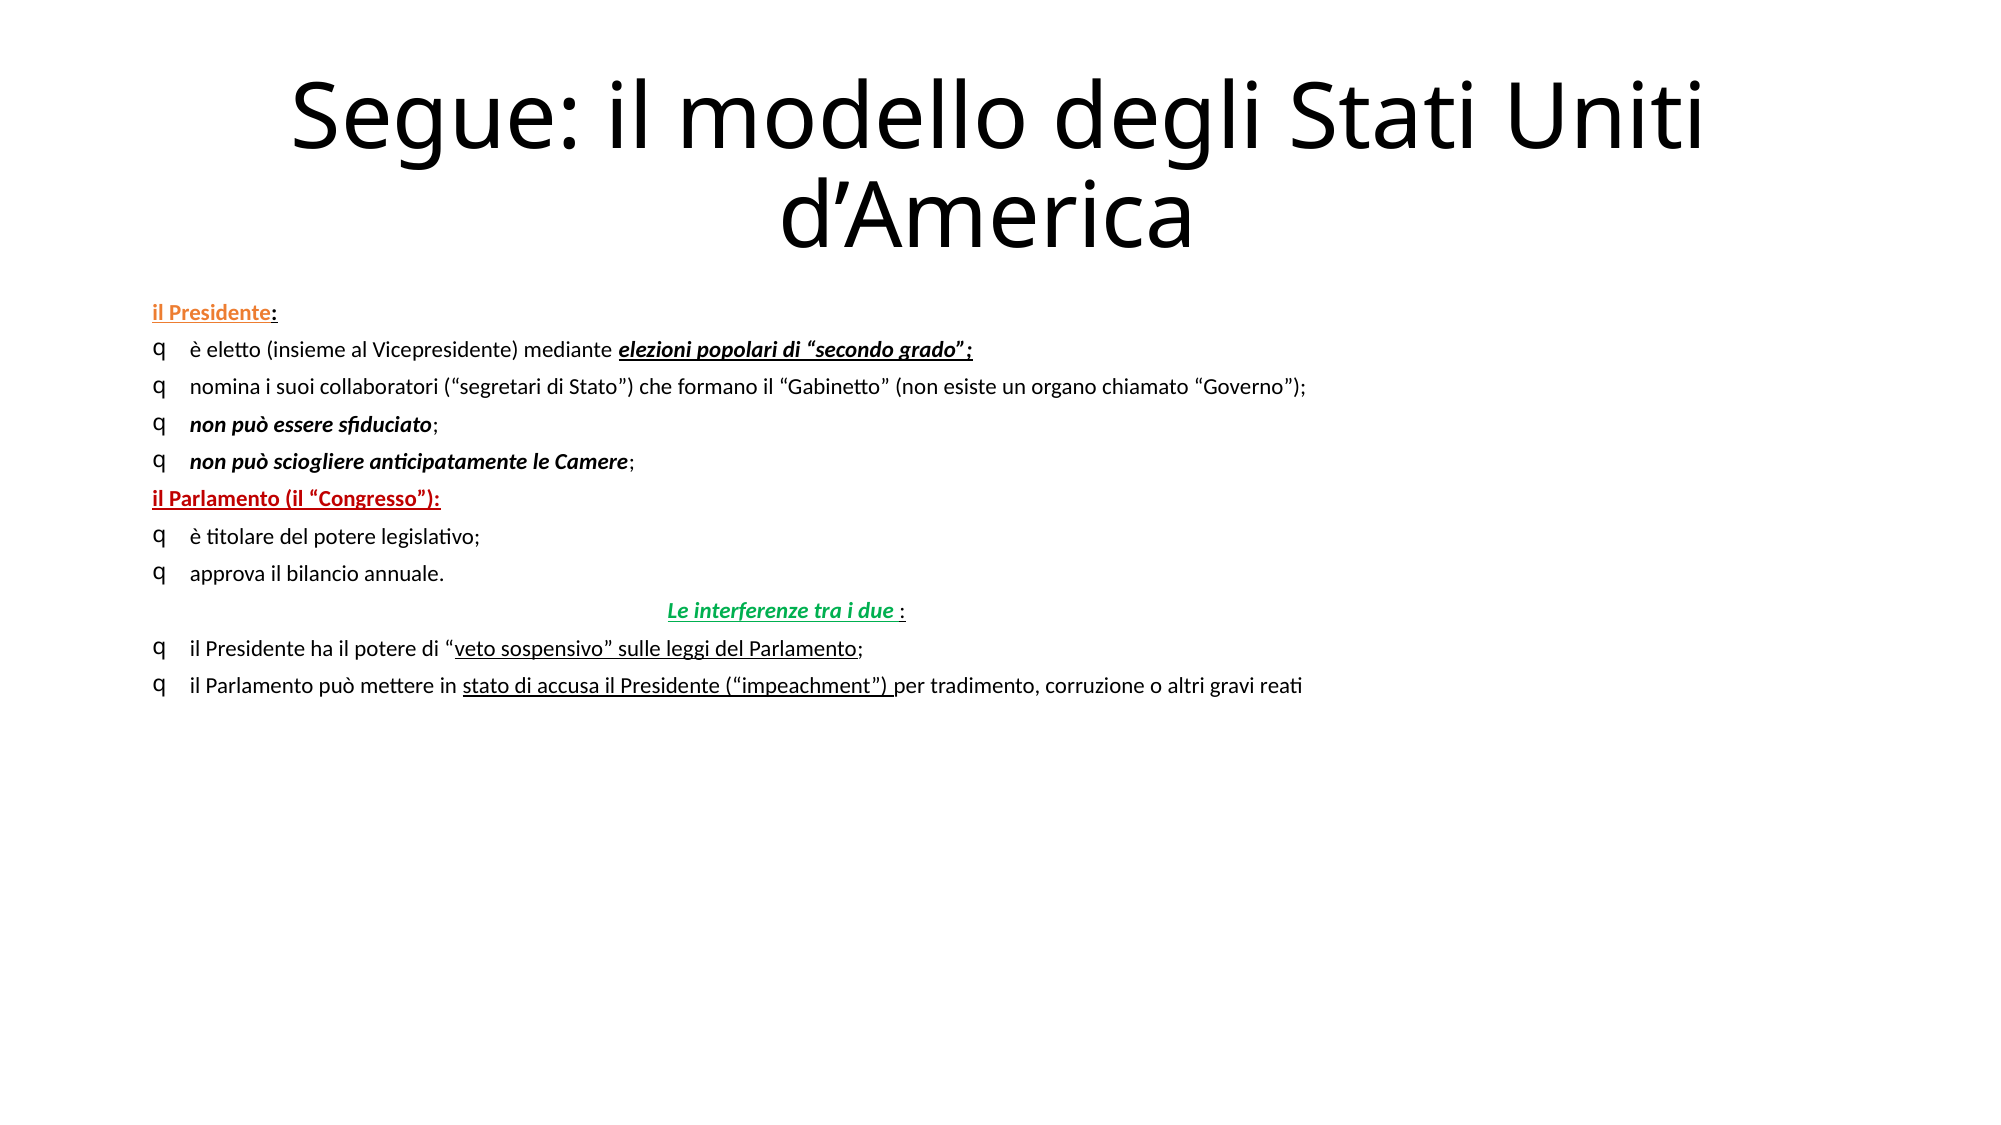

# Segue: il modello degli Stati Uniti d’America
il Presidente:
è eletto (insieme al Vicepresidente) mediante elezioni popolari di “secondo grado”;
nomina i suoi collaboratori (“segretari di Stato”) che formano il “Gabinetto” (non esiste un organo chiamato “Governo”);
non può essere sfiduciato;
non può sciogliere anticipatamente le Camere;
il Parlamento (il “Congresso”):
è titolare del potere legislativo;
approva il bilancio annuale.
Le interferenze tra i due :
il Presidente ha il potere di “veto sospensivo” sulle leggi del Parlamento;
il Parlamento può mettere in stato di accusa il Presidente (“impeachment”) per tradimento, corruzione o altri gravi reati